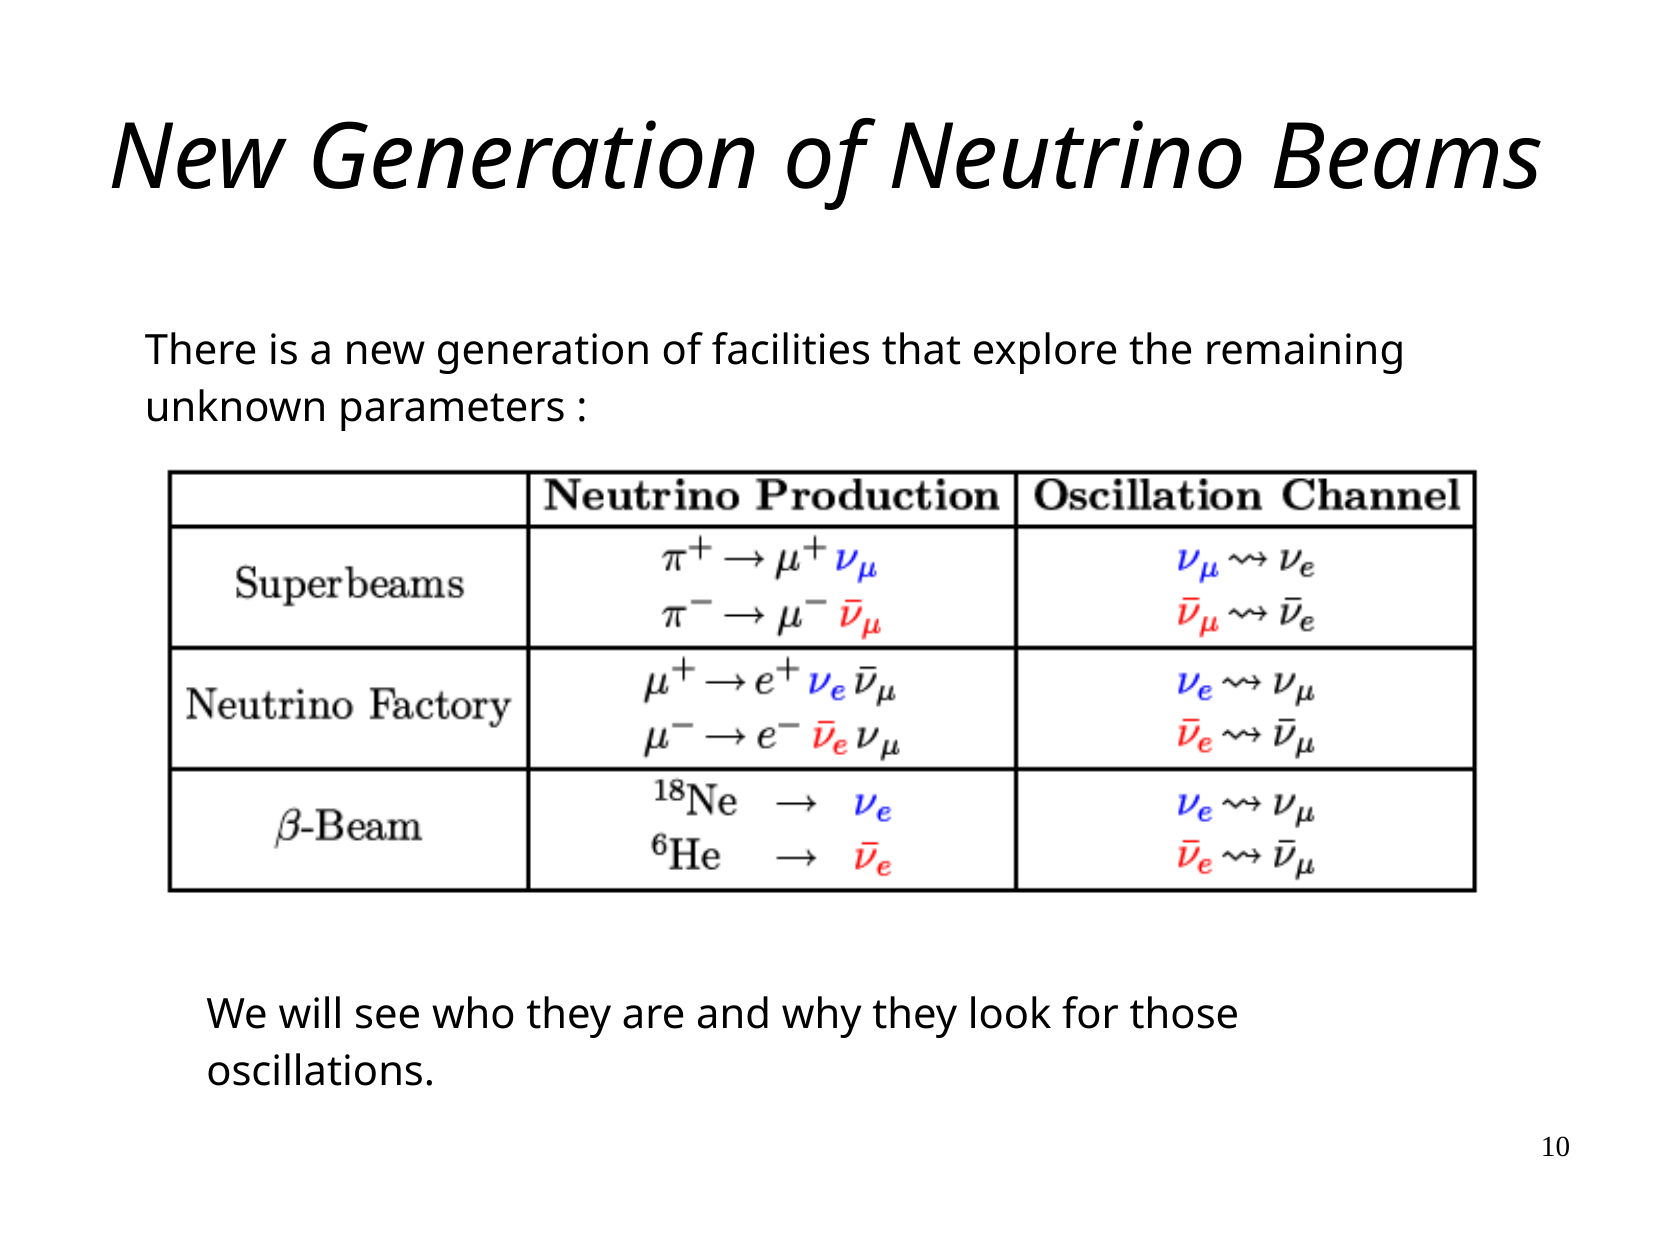

# New Generation of Neutrino Beams
There is a new generation of facilities that explore the remaining unknown parameters :
We will see who they are and why they look for those oscillations.
10